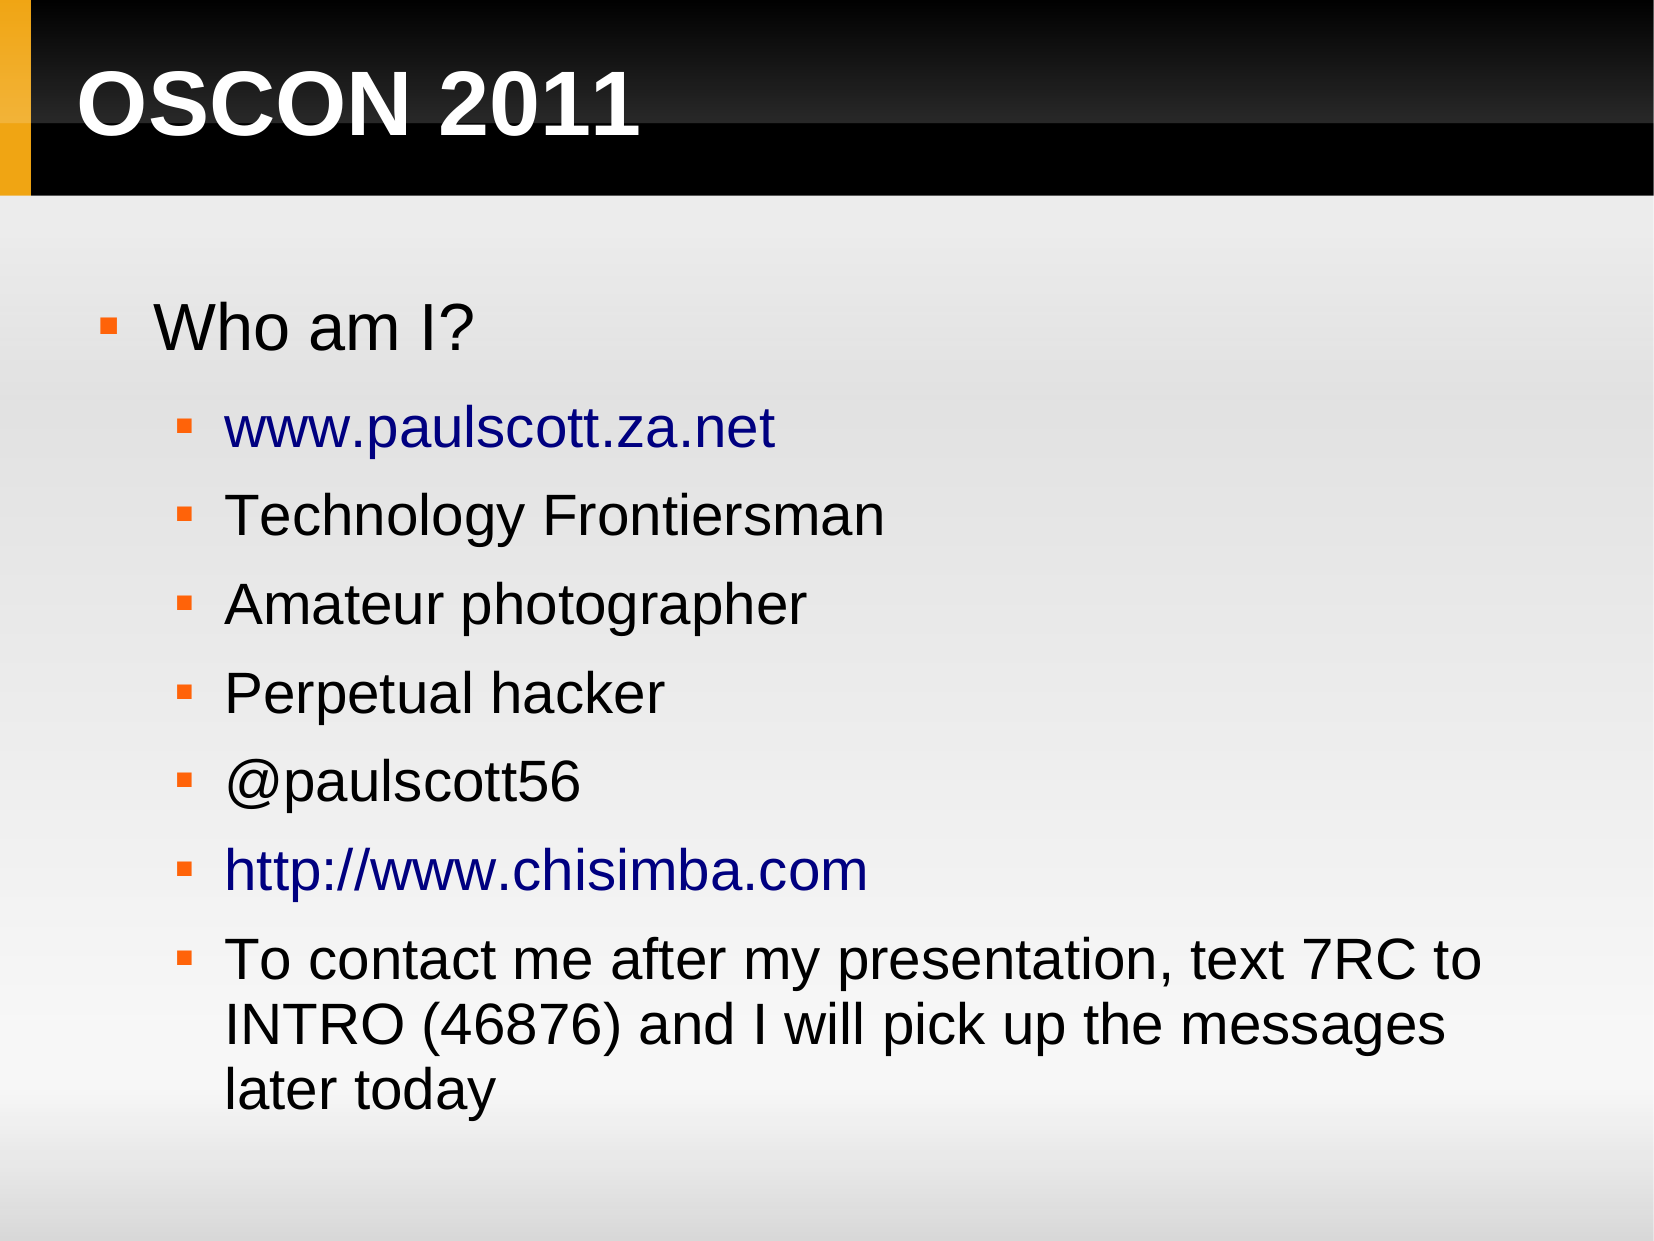

# OSCON 2011
Who am I?
www.paulscott.za.net
Technology Frontiersman
Amateur photographer
Perpetual hacker
@paulscott56
http://www.chisimba.com
To contact me after my presentation, text 7RC to INTRO (46876) and I will pick up the messages later today